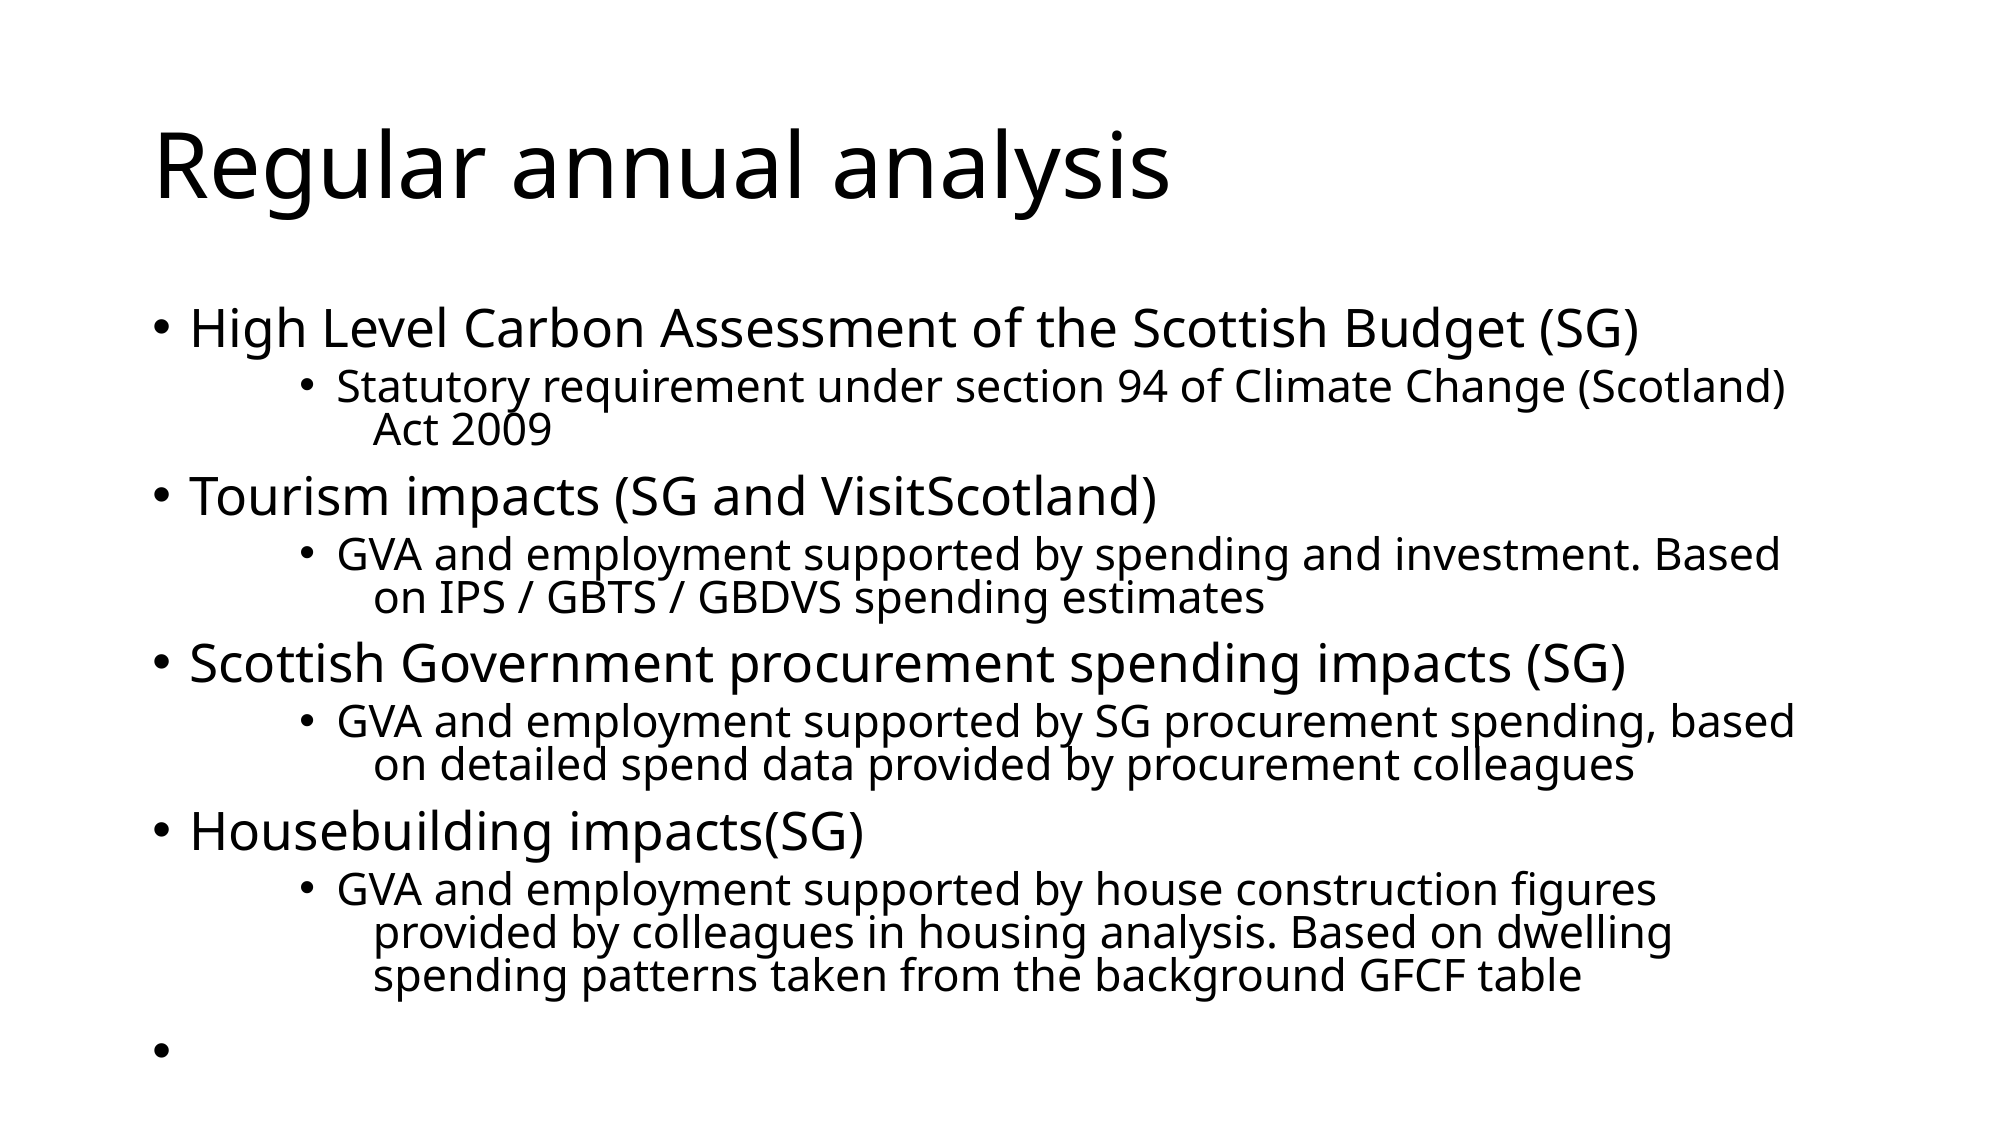

# Regular annual analysis
High Level Carbon Assessment of the Scottish Budget (SG)
Statutory requirement under section 94 of Climate Change (Scotland) Act 2009
Tourism impacts (SG and VisitScotland)
GVA and employment supported by spending and investment. Based on IPS / GBTS / GBDVS spending estimates
Scottish Government procurement spending impacts (SG)
GVA and employment supported by SG procurement spending, based on detailed spend data provided by procurement colleagues
Housebuilding impacts(SG)
GVA and employment supported by house construction figures provided by colleagues in housing analysis. Based on dwelling spending patterns taken from the background GFCF table